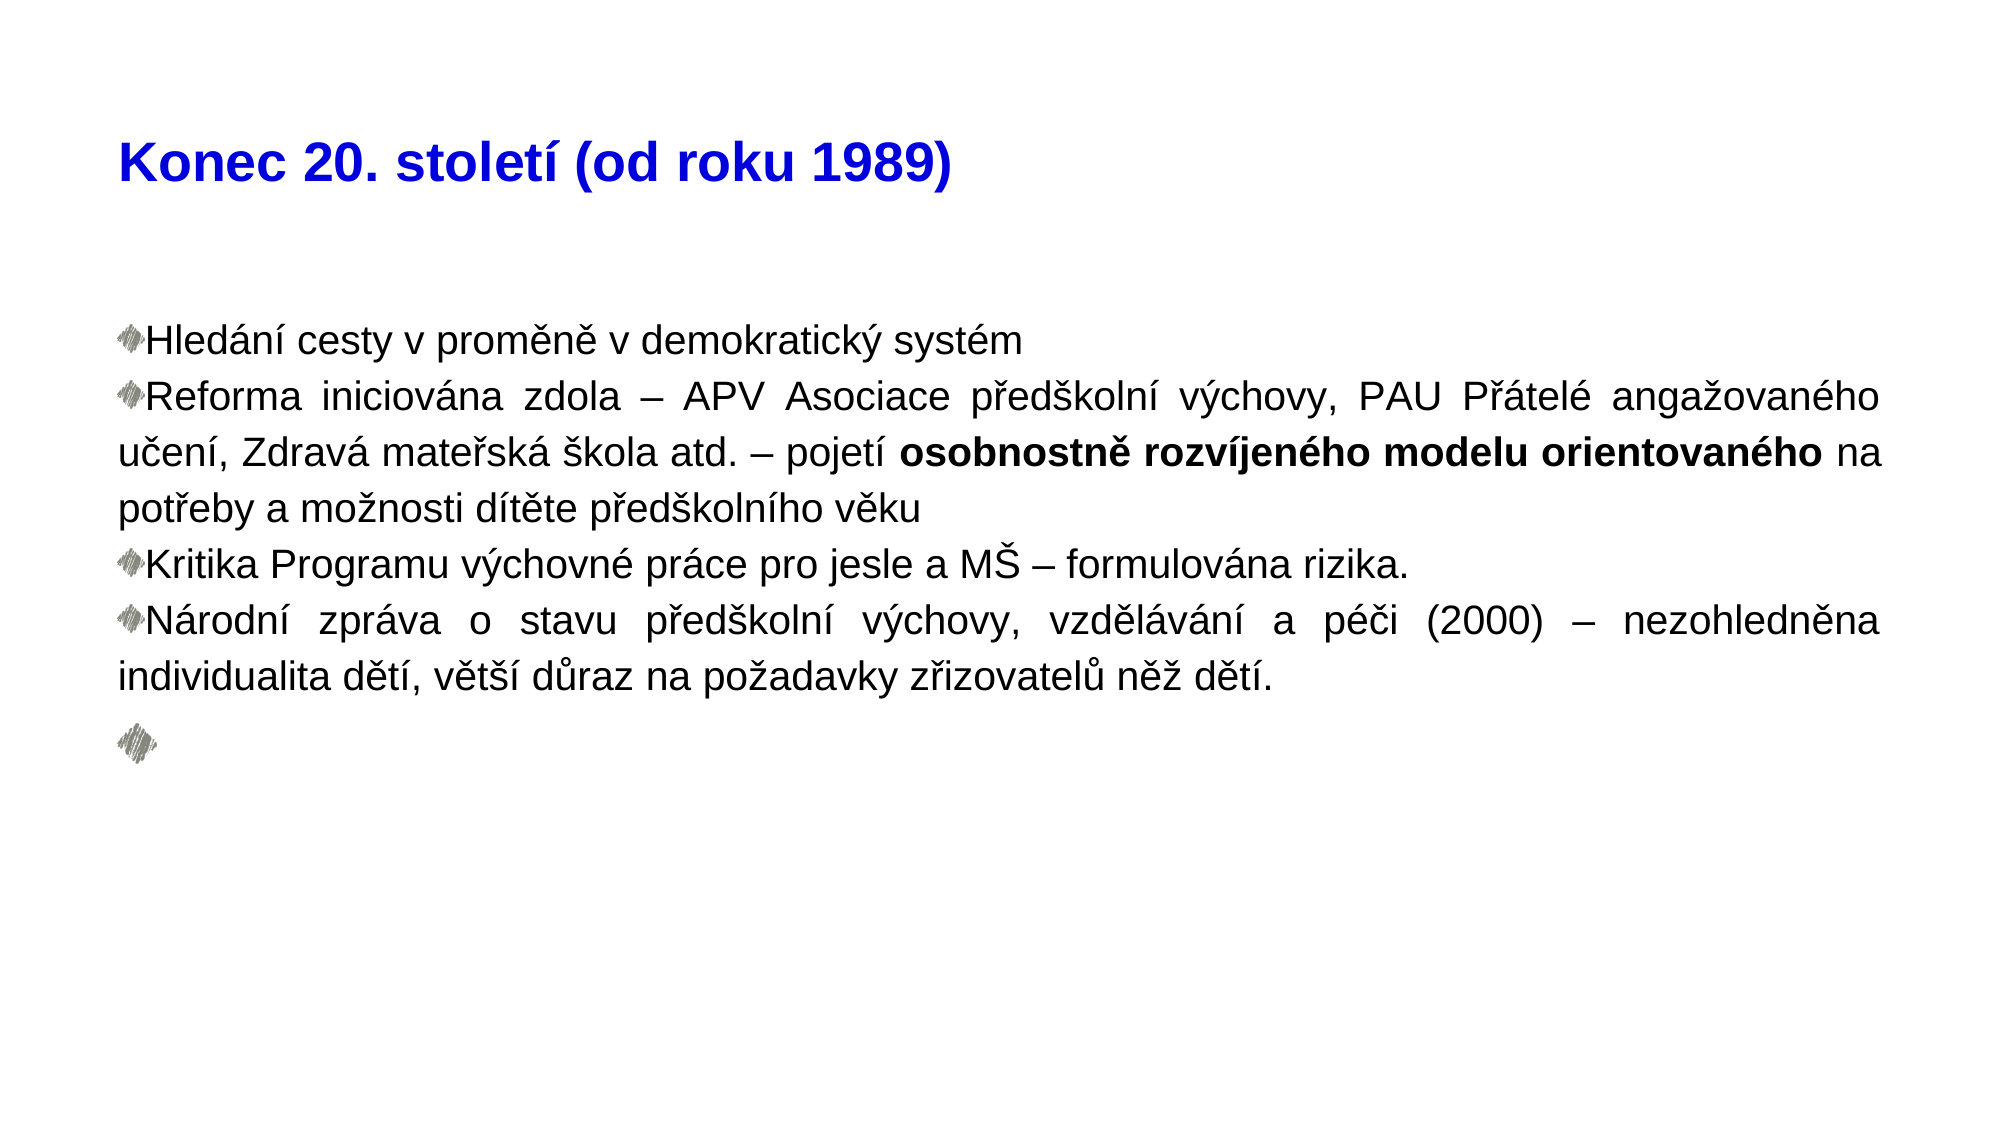

# Konec 20. století (od roku 1989)
Hledání cesty v proměně v demokratický systém
Reforma iniciována zdola – APV Asociace předškolní výchovy, PAU Přátelé angažovaného učení, Zdravá mateřská škola atd. – pojetí osobnostně rozvíjeného modelu orientovaného na potřeby a možnosti dítěte předškolního věku
Kritika Programu výchovné práce pro jesle a MŠ – formulována rizika.
Národní zpráva o stavu předškolní výchovy, vzdělávání a péči (2000) – nezohledněna individualita dětí, větší důraz na požadavky zřizovatelů něž dětí.